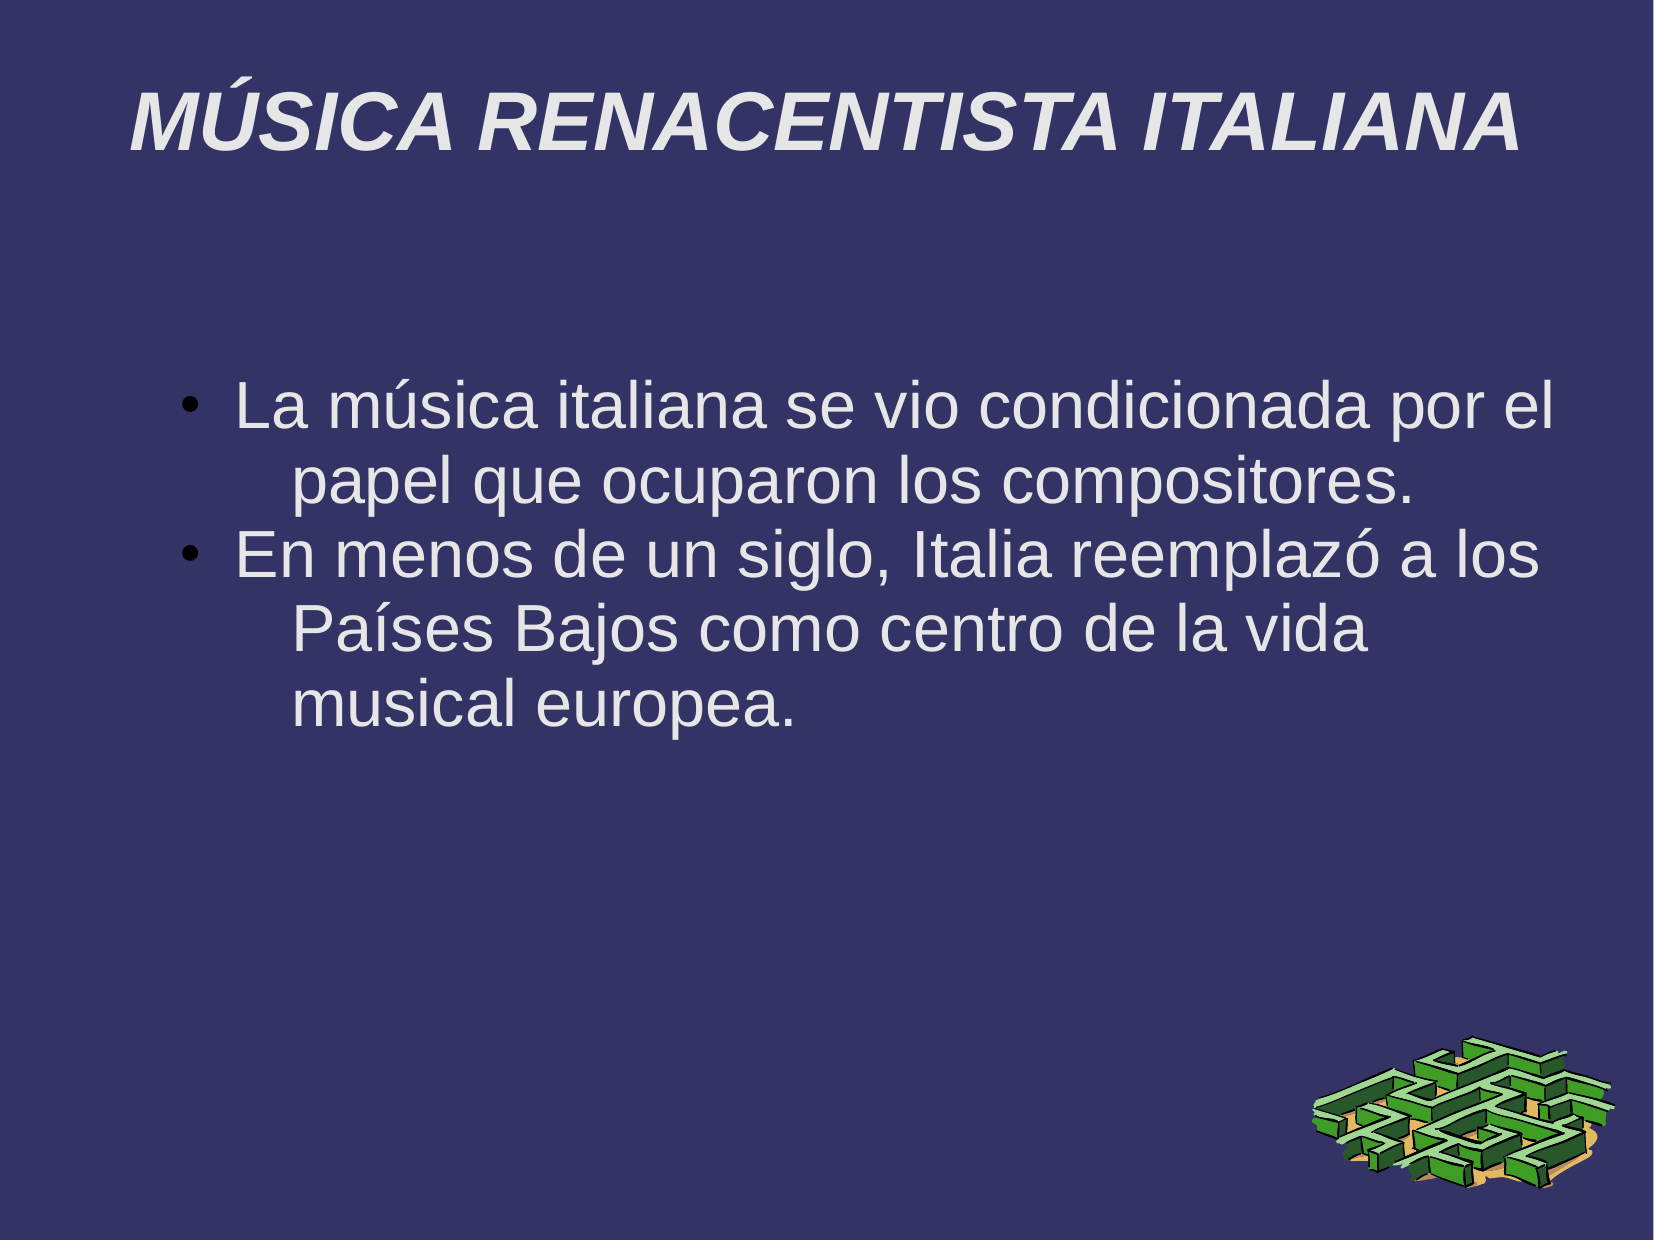

# MÚSICA RENACENTISTA ITALIANA
La música italiana se vio condicionada por el papel que ocuparon los compositores.
En menos de un siglo, Italia reemplazó a los Países Bajos como centro de la vida musical europea.